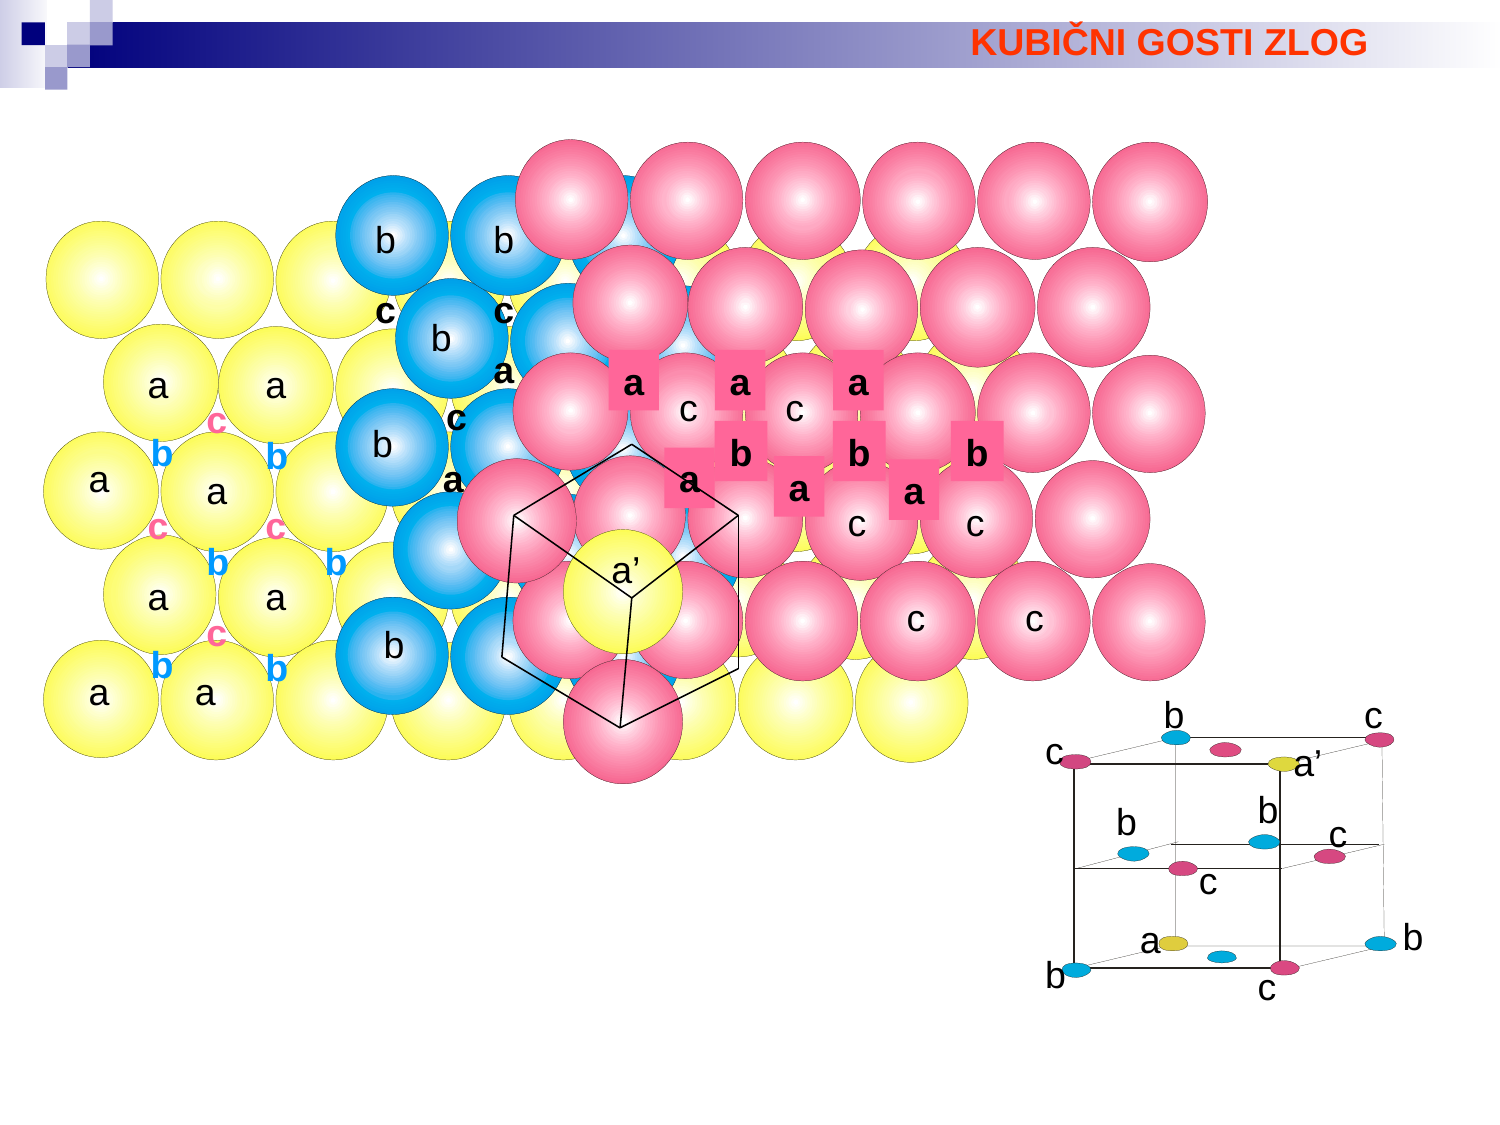

KUBIČNI GOSTI ZLOG
b
b
c
c
b
a
a
a
a
a
a
c
c
c
c
b
b
b
b
b
b
a
a
a
a
a
a
c
c
c
c
b
b
a’
a
a
c
c
c
b
b
b
a
a
b
c
c
a’
b
b
c
c
b
a
b
c